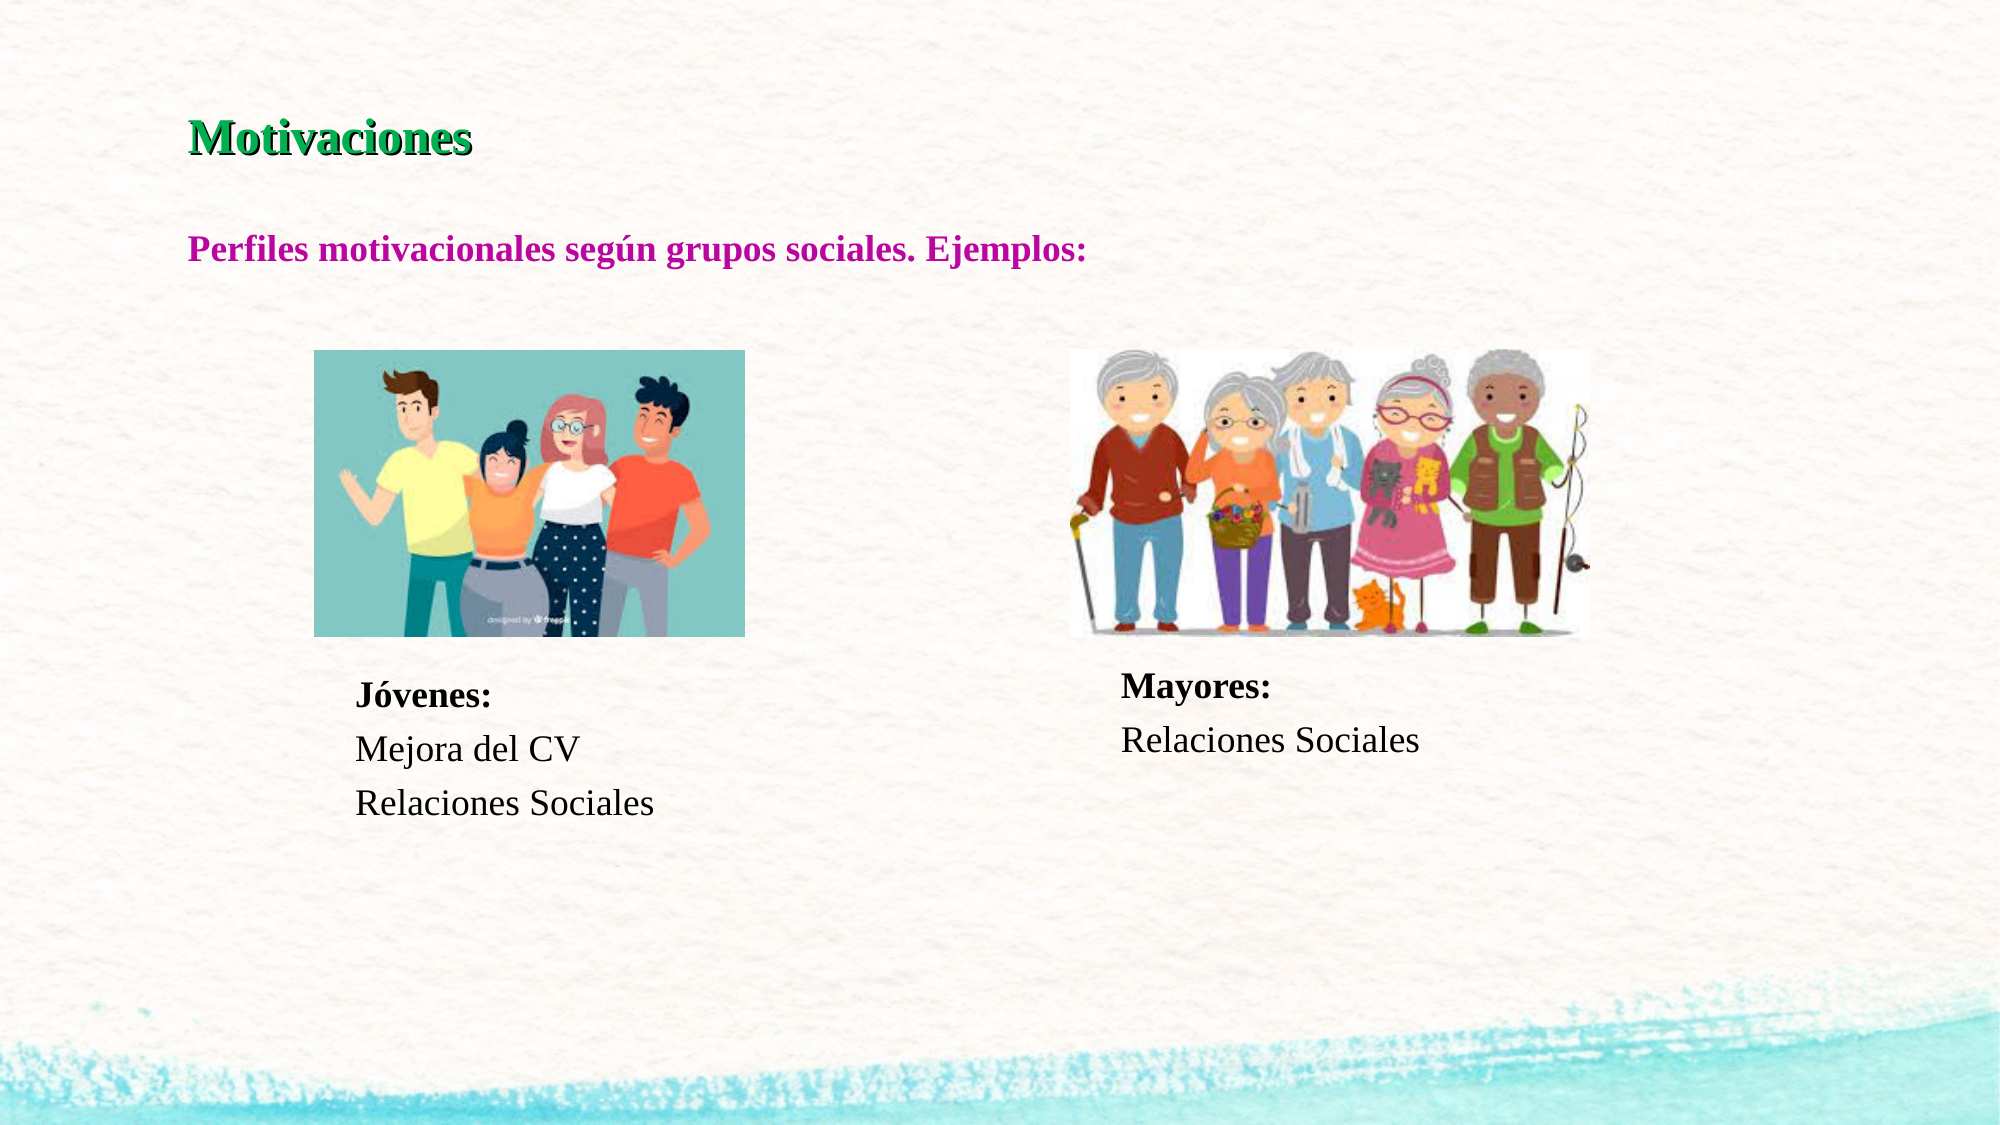

Motivaciones
Perfiles motivacionales según grupos sociales. Ejemplos:
Mayores:
Relaciones Sociales
Jóvenes:
Mejora del CV
Relaciones Sociales